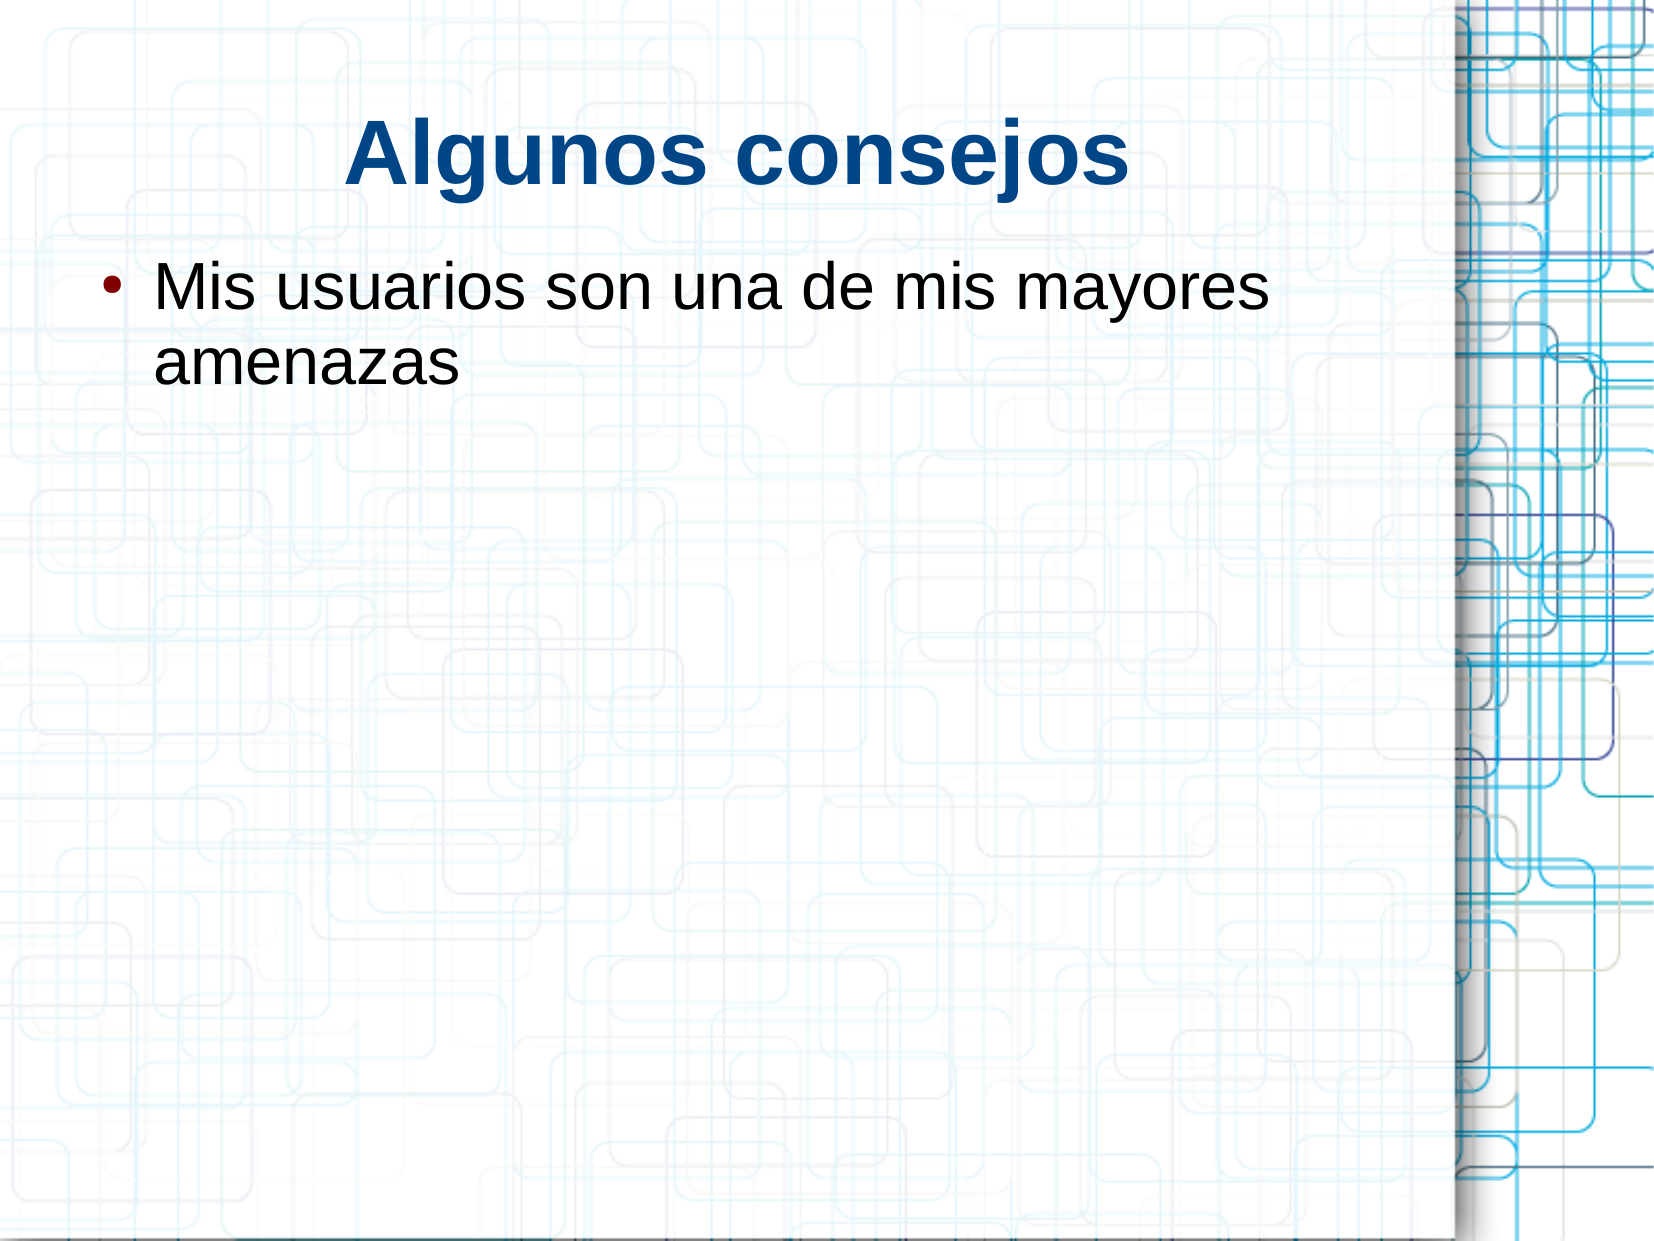

# Algunos consejos
Mis usuarios son una de mis mayores amenazas